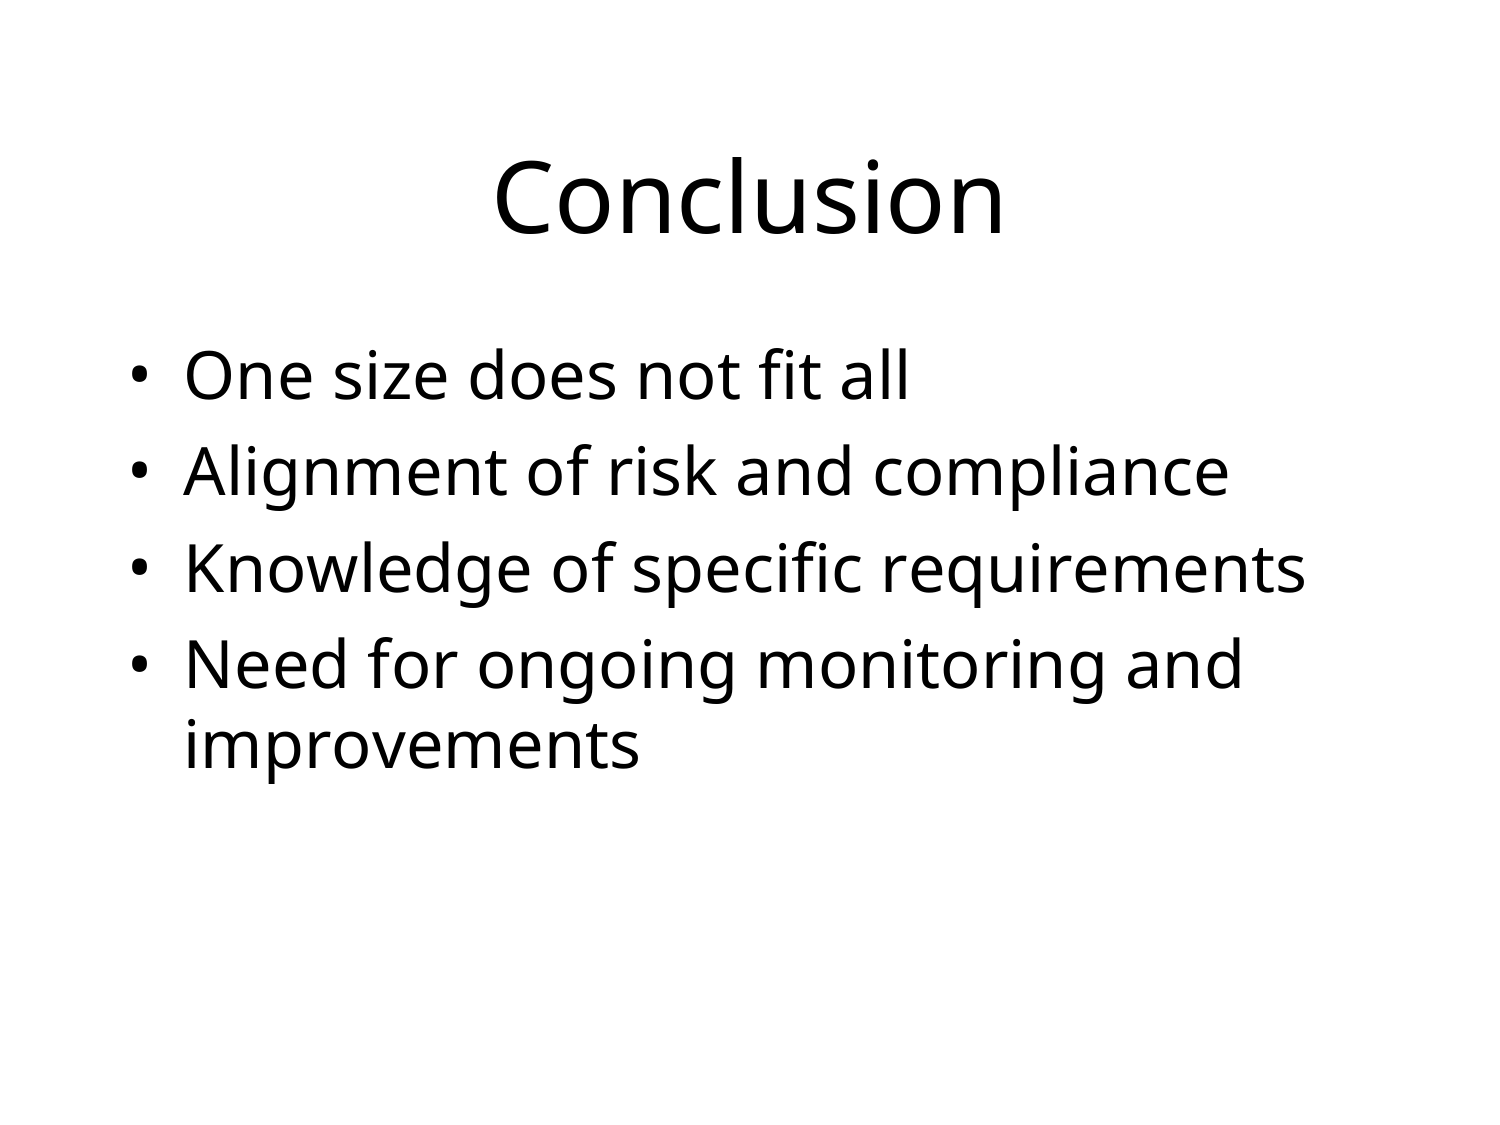

# Conclusion
One size does not fit all
Alignment of risk and compliance
Knowledge of specific requirements
Need for ongoing monitoring and improvements